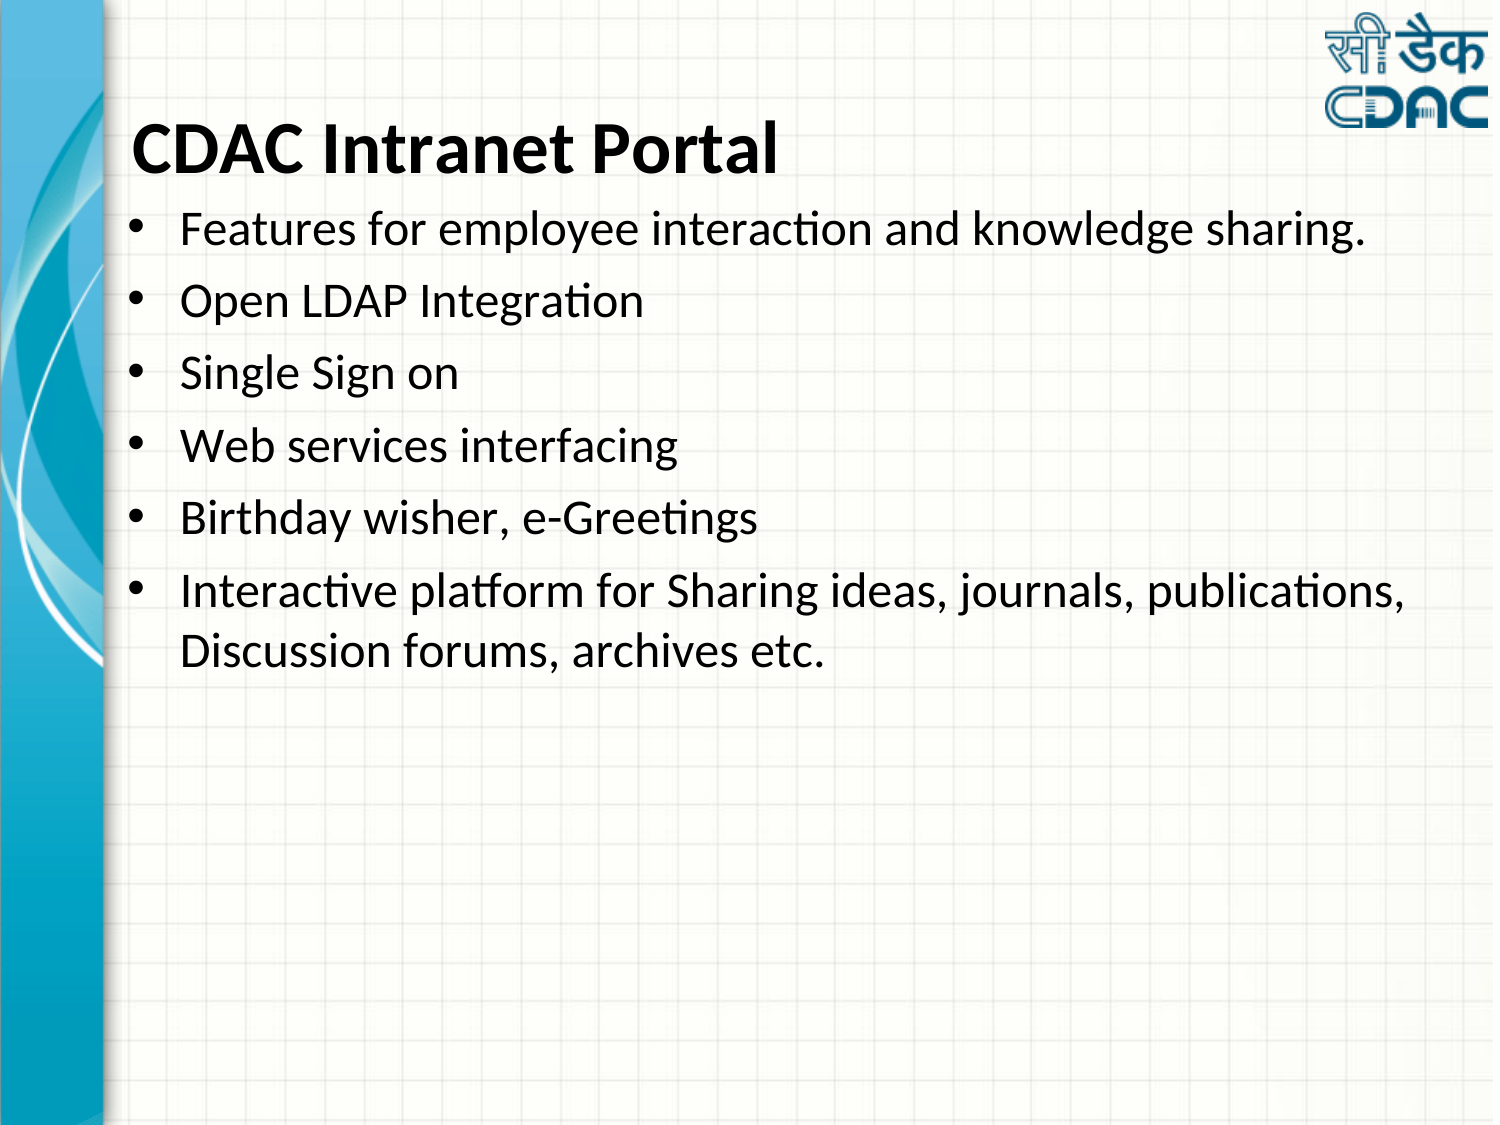

CDAC Intranet Portal
Features for employee interaction and knowledge sharing.
Open LDAP Integration
Single Sign on
Web services interfacing
Birthday wisher, e-Greetings
Interactive platform for Sharing ideas, journals, publications, Discussion forums, archives etc.